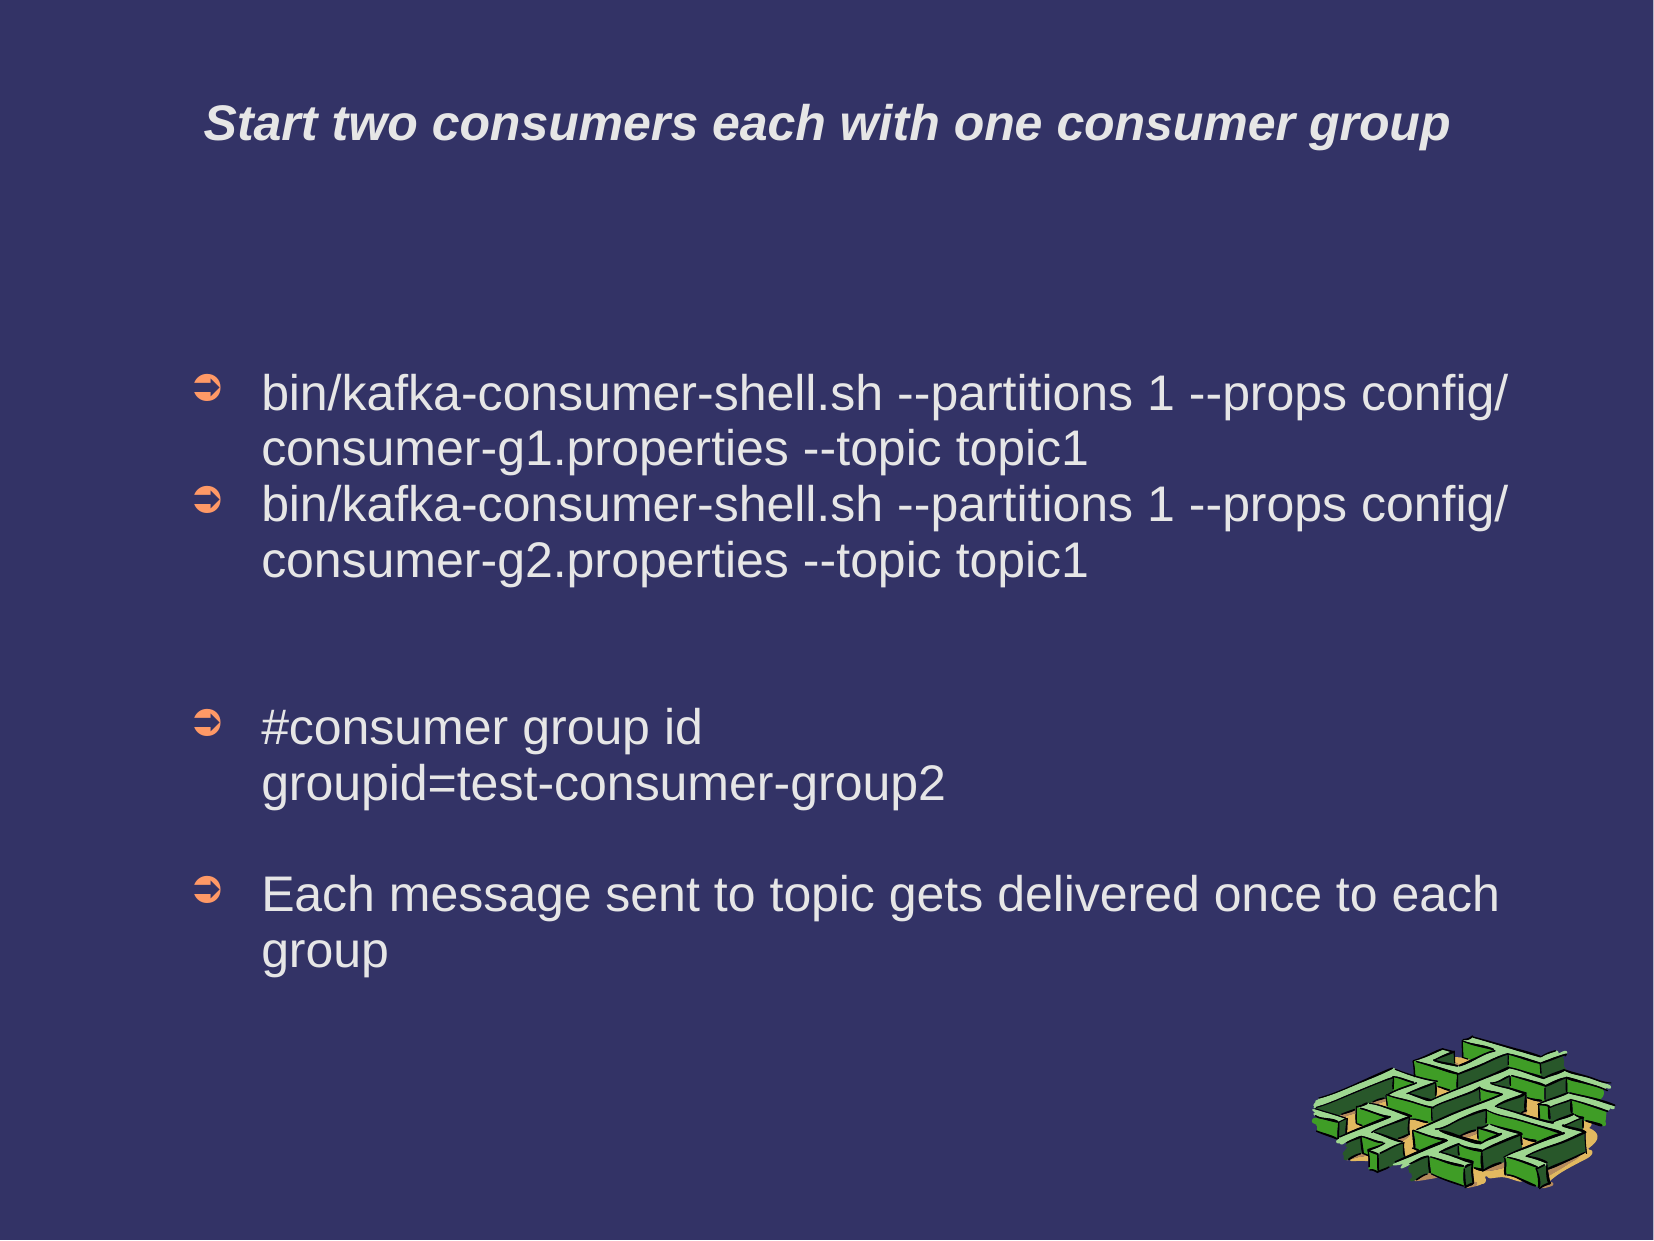

# Start two consumers each with one consumer group
bin/kafka-consumer-shell.sh --partitions 1 --props config/consumer-g1.properties --topic topic1
bin/kafka-consumer-shell.sh --partitions 1 --props config/consumer-g2.properties --topic topic1
#consumer group id
groupid=test-consumer-group2
Each message sent to topic gets delivered once to each group